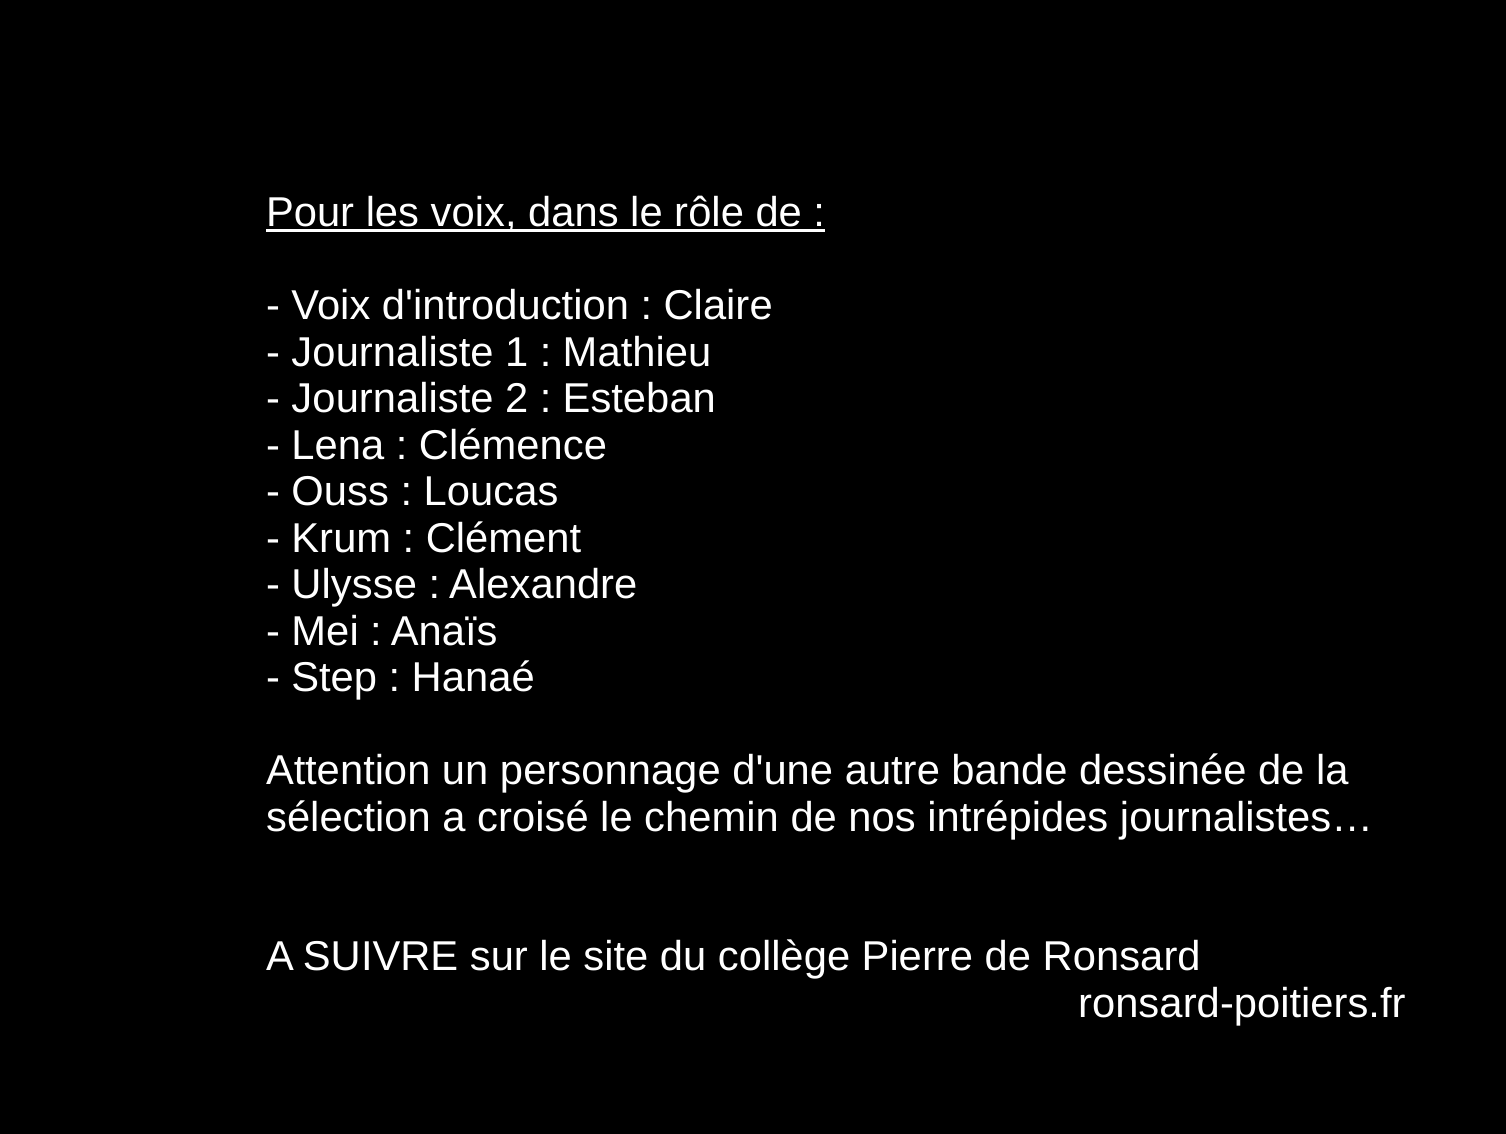

Pour les voix, dans le rôle de :
- Voix d'introduction : Claire
- Journaliste 1 : Mathieu
- Journaliste 2 : Esteban
- Lena : Clémence
- Ouss : Loucas
- Krum : Clément
- Ulysse : Alexandre
- Mei : Anaïs
- Step : Hanaé
Attention un personnage d'une autre bande dessinée de la sélection a croisé le chemin de nos intrépides journalistes…
A SUIVRE sur le site du collège Pierre de Ronsard
											ronsard-poitiers.fr